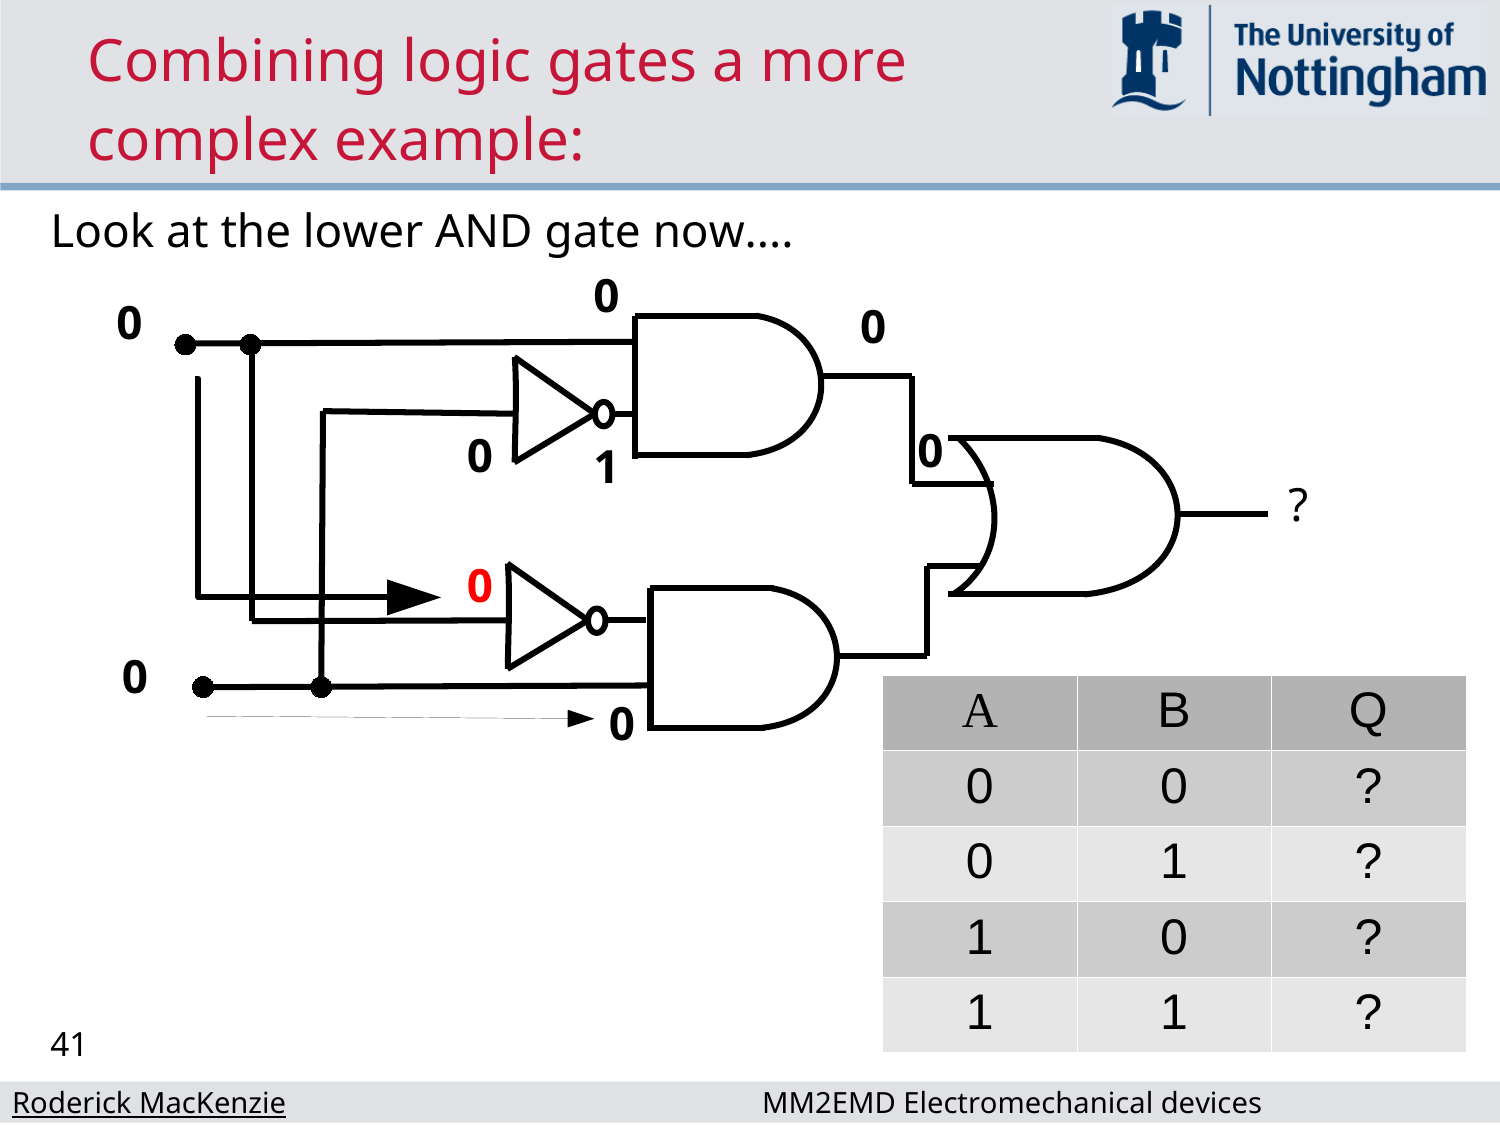

# Combining logic gates a more complex example:
Look at the lower AND gate now....
0
0
0
0
0
1
?
0
0
| A | B | Q |
| --- | --- | --- |
| 0 | 0 | ? |
| 0 | 1 | ? |
| 1 | 0 | ? |
| 1 | 1 | ? |
0